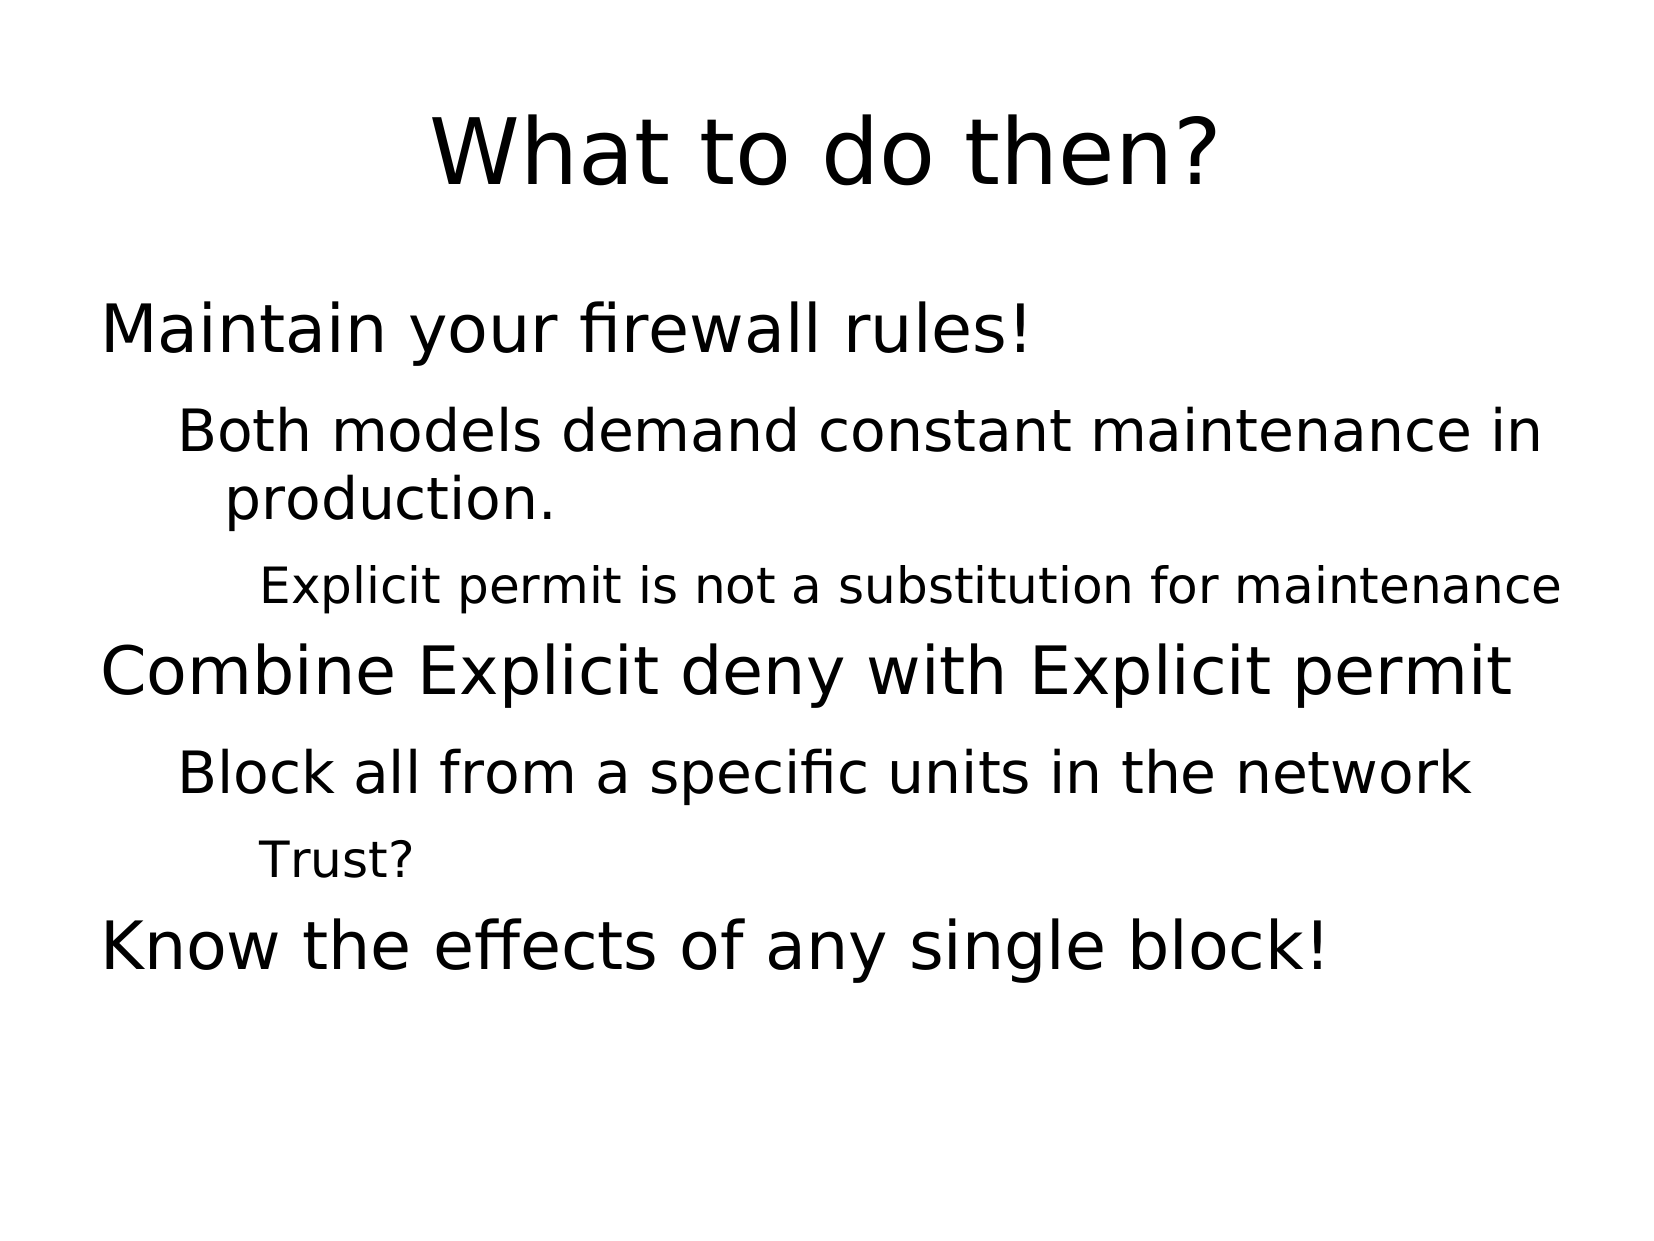

# What to do then?
Maintain your firewall rules!
Both models demand constant maintenance in production.
Explicit permit is not a substitution for maintenance
Combine Explicit deny with Explicit permit
Block all from a specific units in the network
Trust?
Know the effects of any single block!